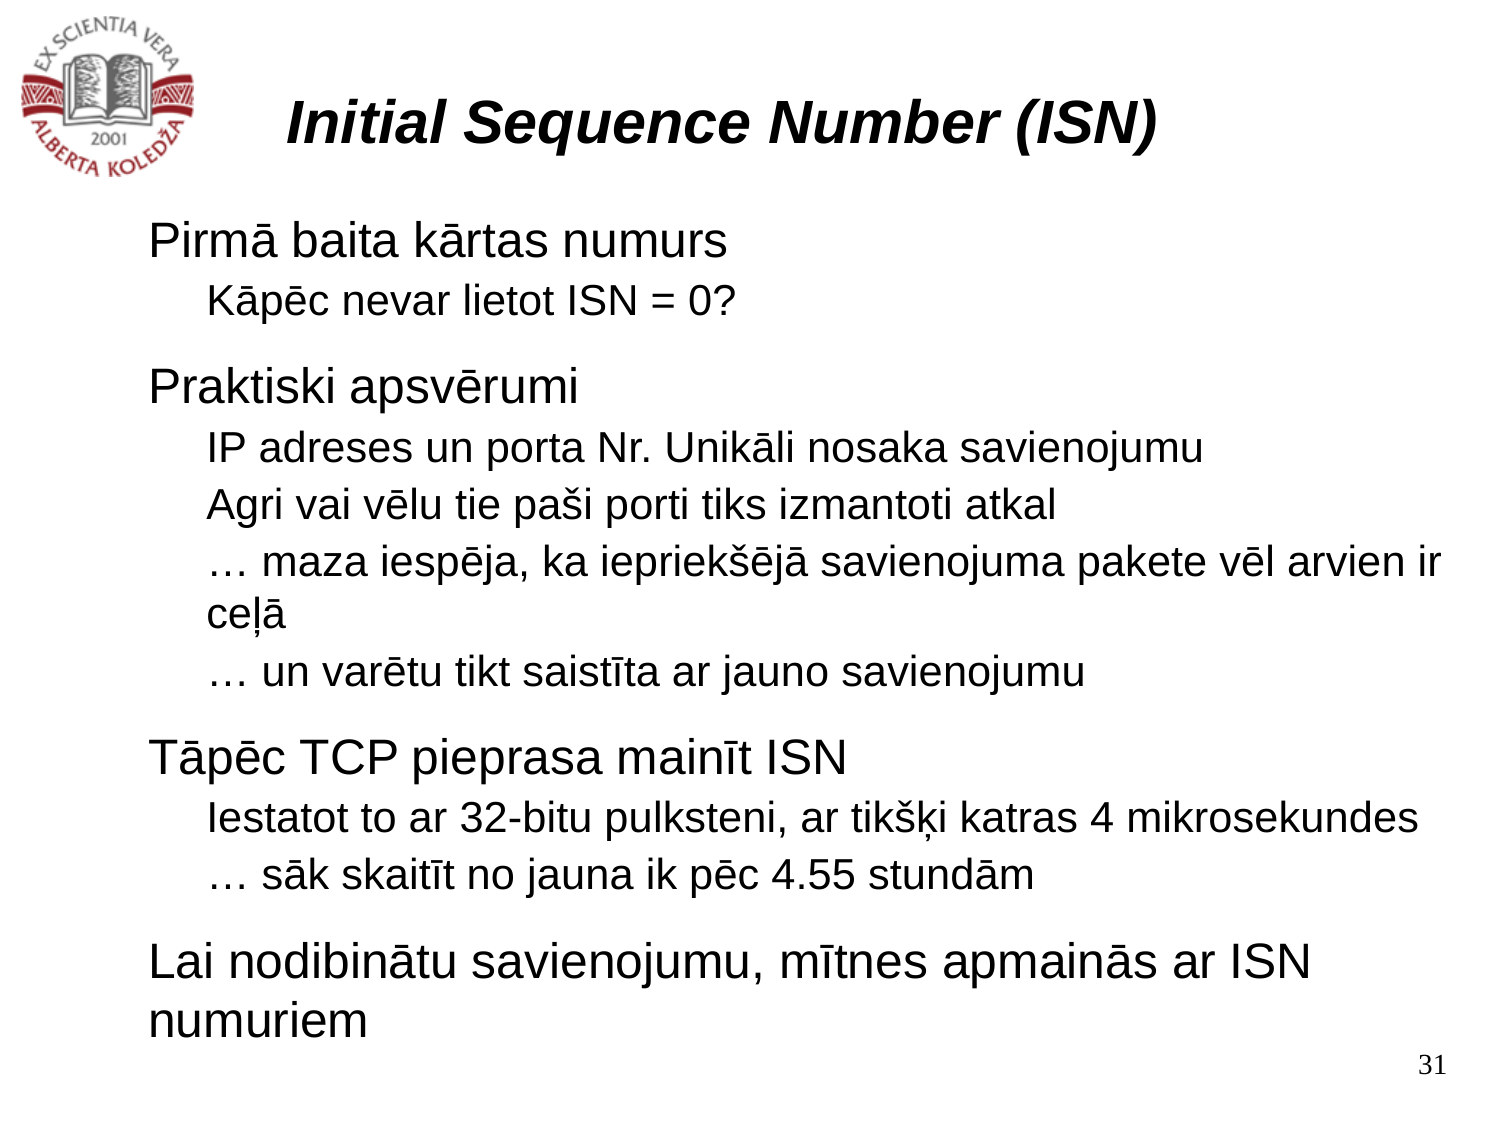

# Initial Sequence Number (ISN)
Pirmā baita kārtas numurs
Kāpēc nevar lietot ISN = 0?
Praktiski apsvērumi
IP adreses un porta Nr. Unikāli nosaka savienojumu
Agri vai vēlu tie paši porti tiks izmantoti atkal
… maza iespēja, ka iepriekšējā savienojuma pakete vēl arvien ir ceļā
… un varētu tikt saistīta ar jauno savienojumu
Tāpēc TCP pieprasa mainīt ISN
Iestatot to ar 32-bitu pulksteni, ar tikšķi katras 4 mikrosekundes
… sāk skaitīt no jauna ik pēc 4.55 stundām
Lai nodibinātu savienojumu, mītnes apmainās ar ISN numuriem